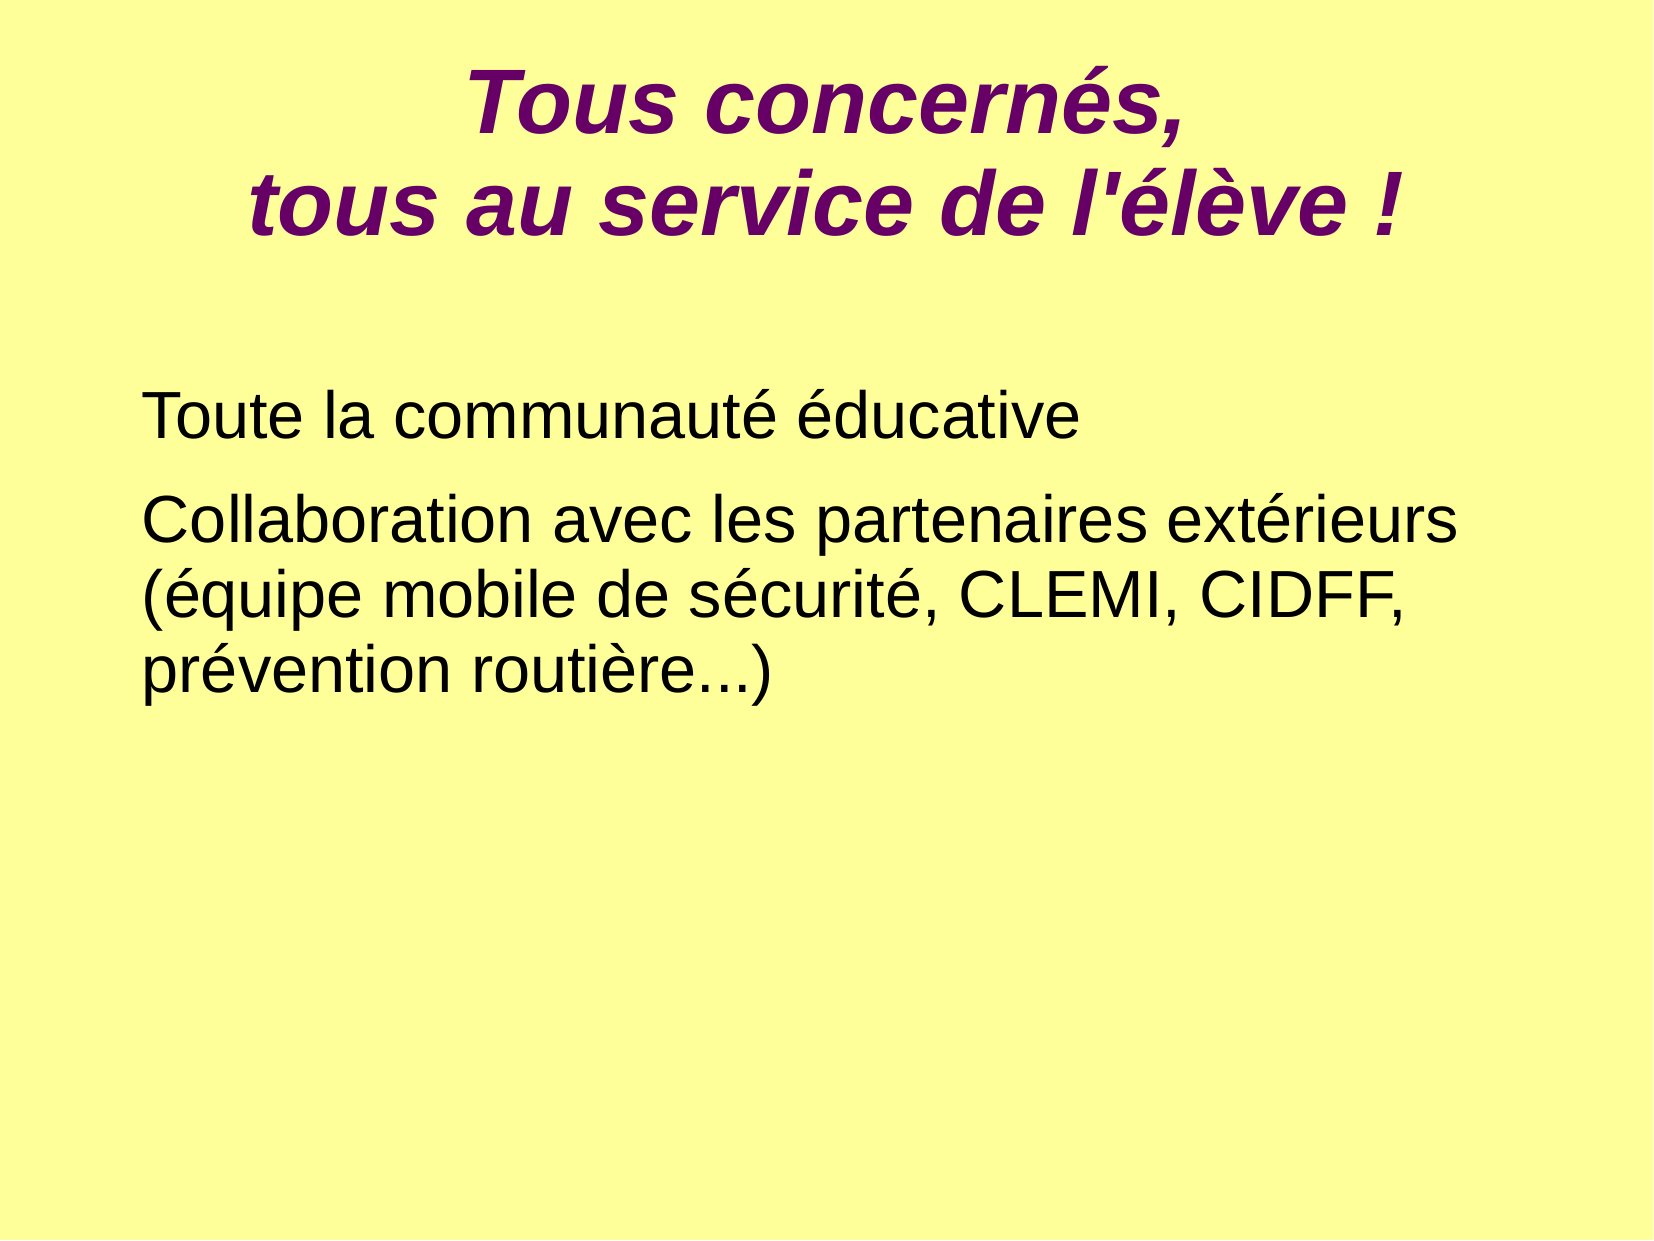

# Tous concernés, tous au service de l'élève !
Toute la communauté éducative
Collaboration avec les partenaires extérieurs (équipe mobile de sécurité, CLEMI, CIDFF, prévention routière...)